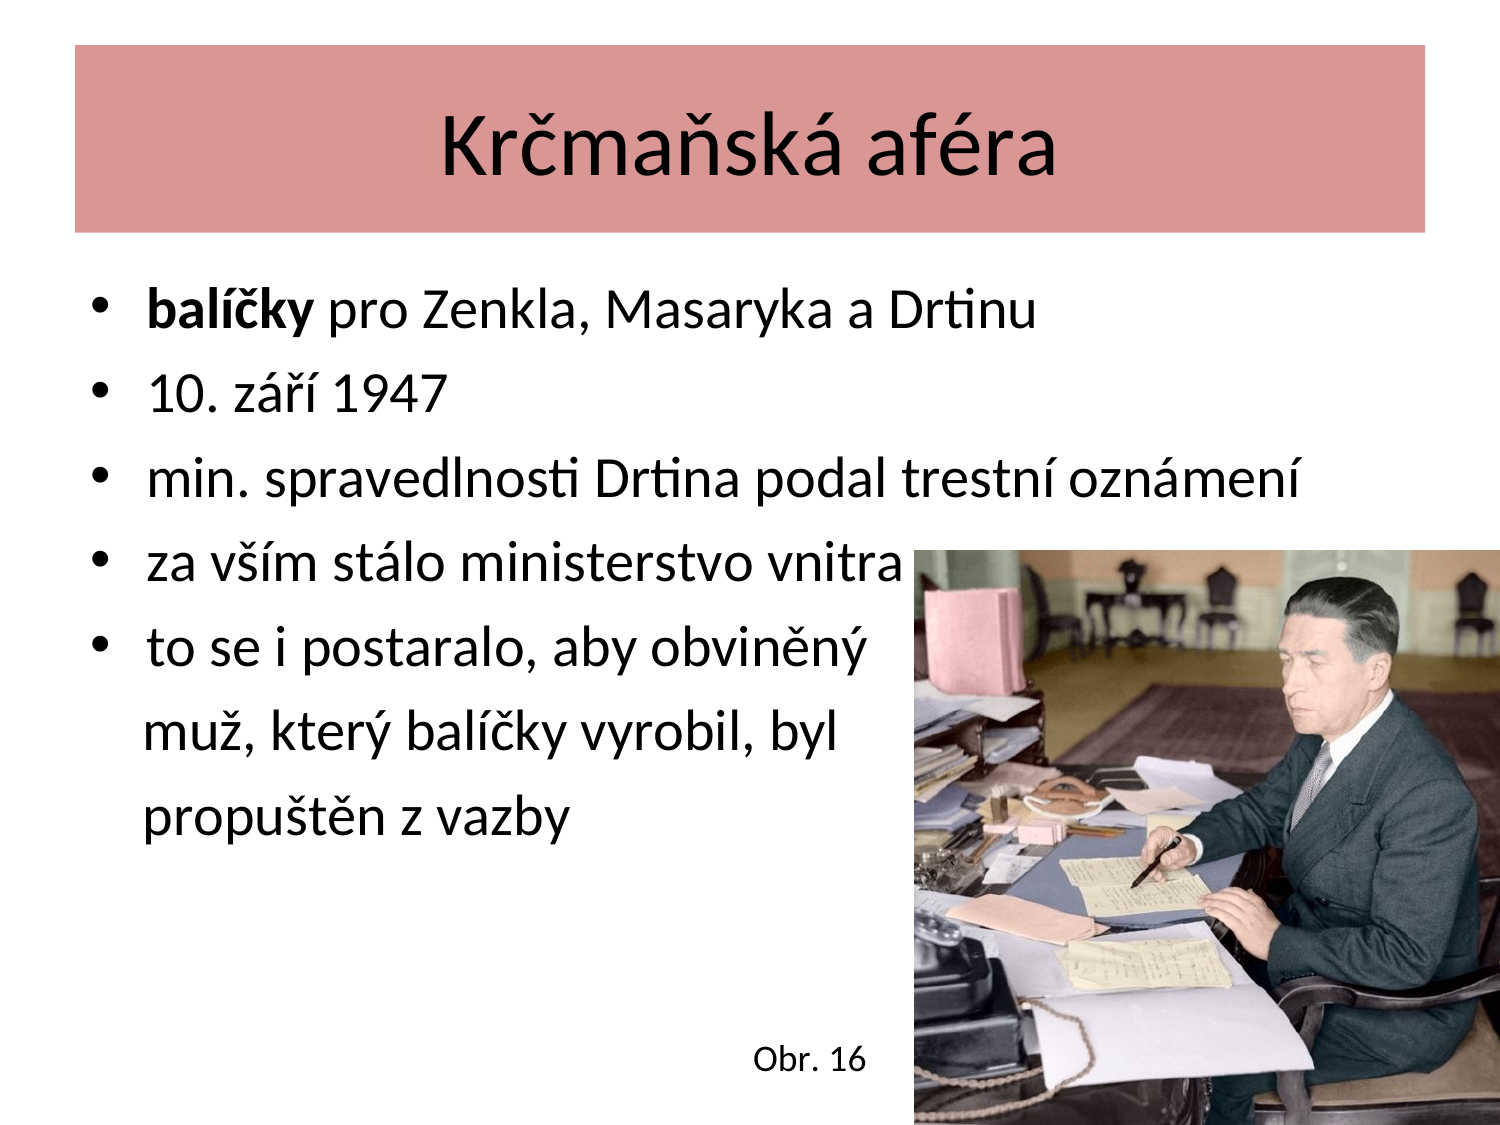

# Krčmaňská aféra
balíčky pro Zenkla, Masaryka a Drtinu
10. září 1947
min. spravedlnosti Drtina podal trestní oznámení
za vším stálo ministerstvo vnitra
to se i postaralo, aby obviněný
 muž, který balíčky vyrobil, byl
 propuštěn z vazby
Obr. 16